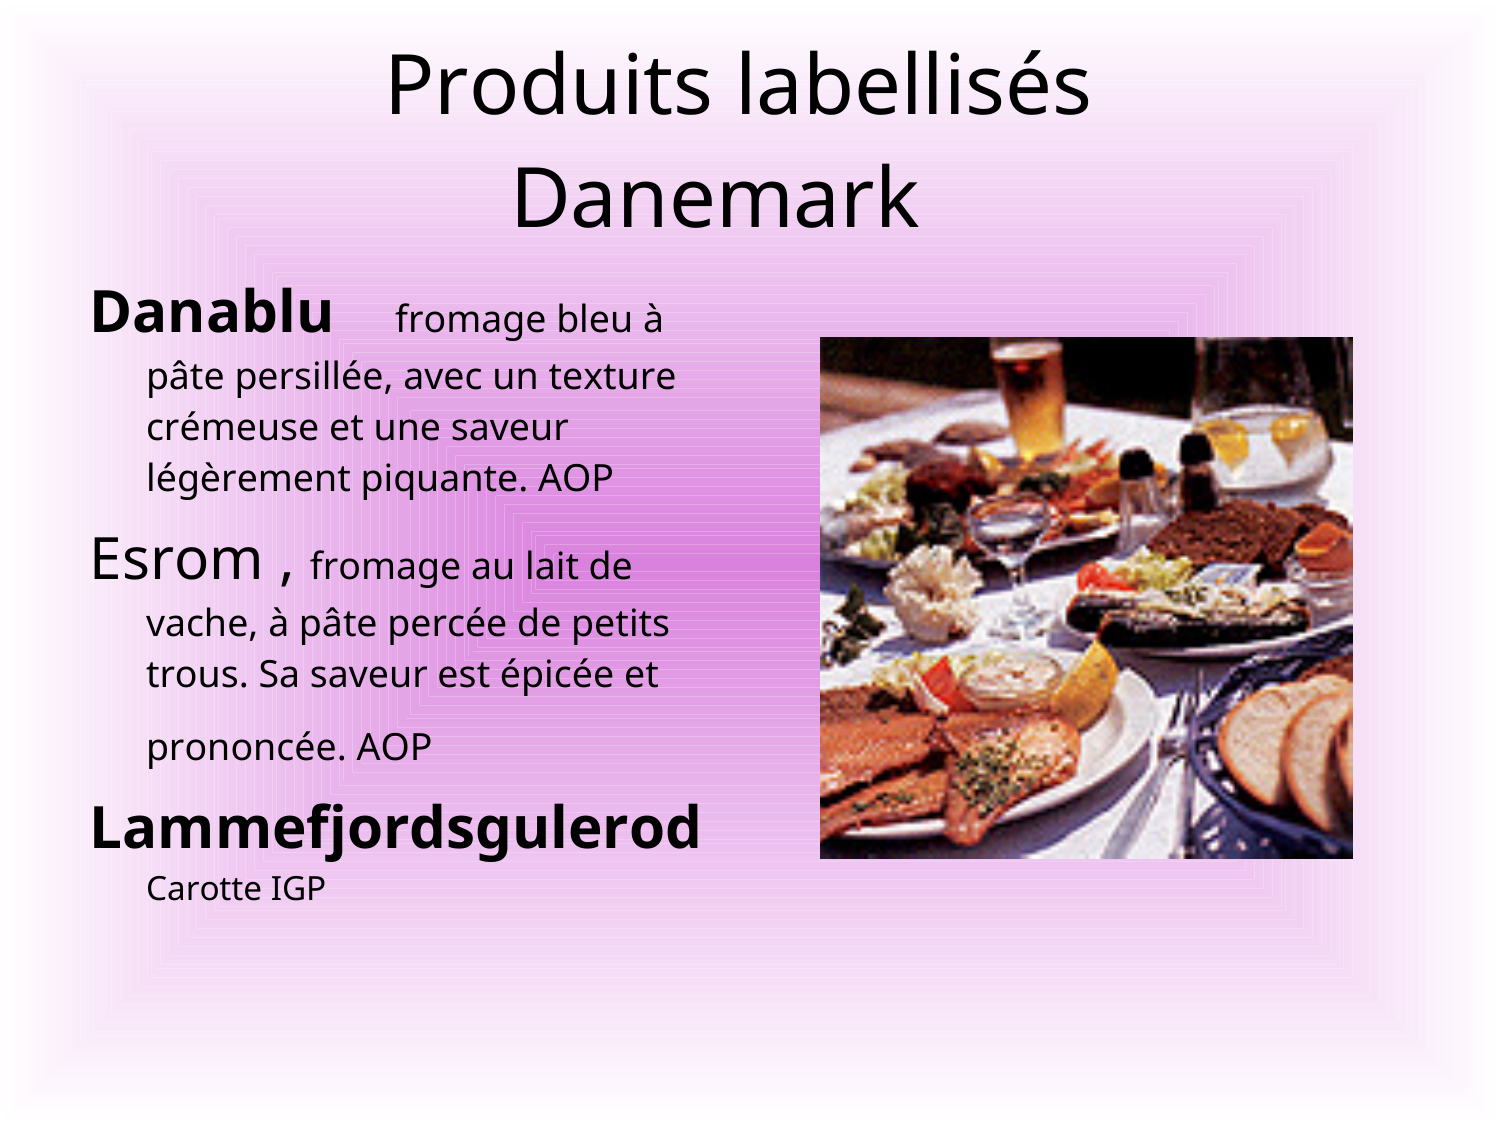

# Produits labellisés Danemark
Danablu  fromage bleu à pâte persillée, avec un texture crémeuse et une saveur légèrement piquante. AOP
Esrom , fromage au lait de vache, à pâte percée de petits trous. Sa saveur est épicée et prononcée. AOP
Lammefjordsgulerod  Carotte IGP